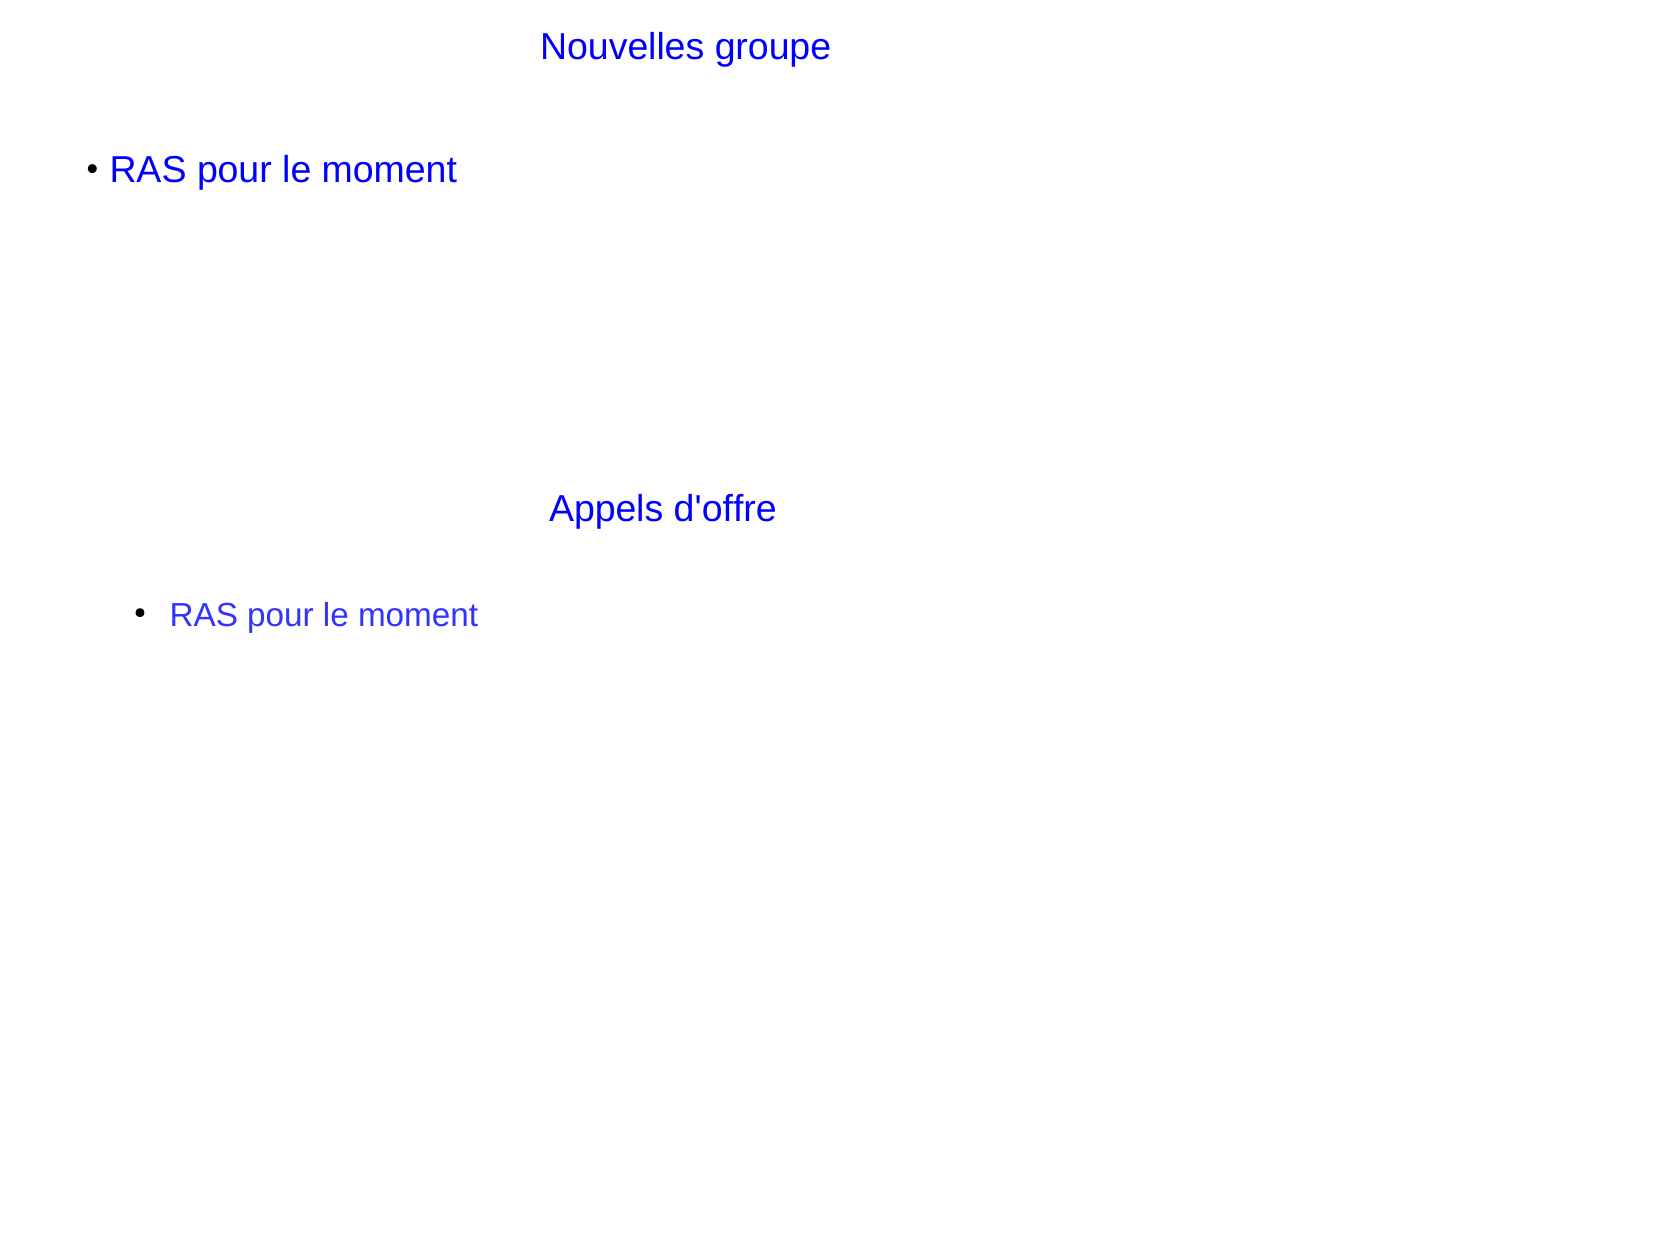

Nouvelles groupe
 RAS pour le moment
Appels d'offre
RAS pour le moment